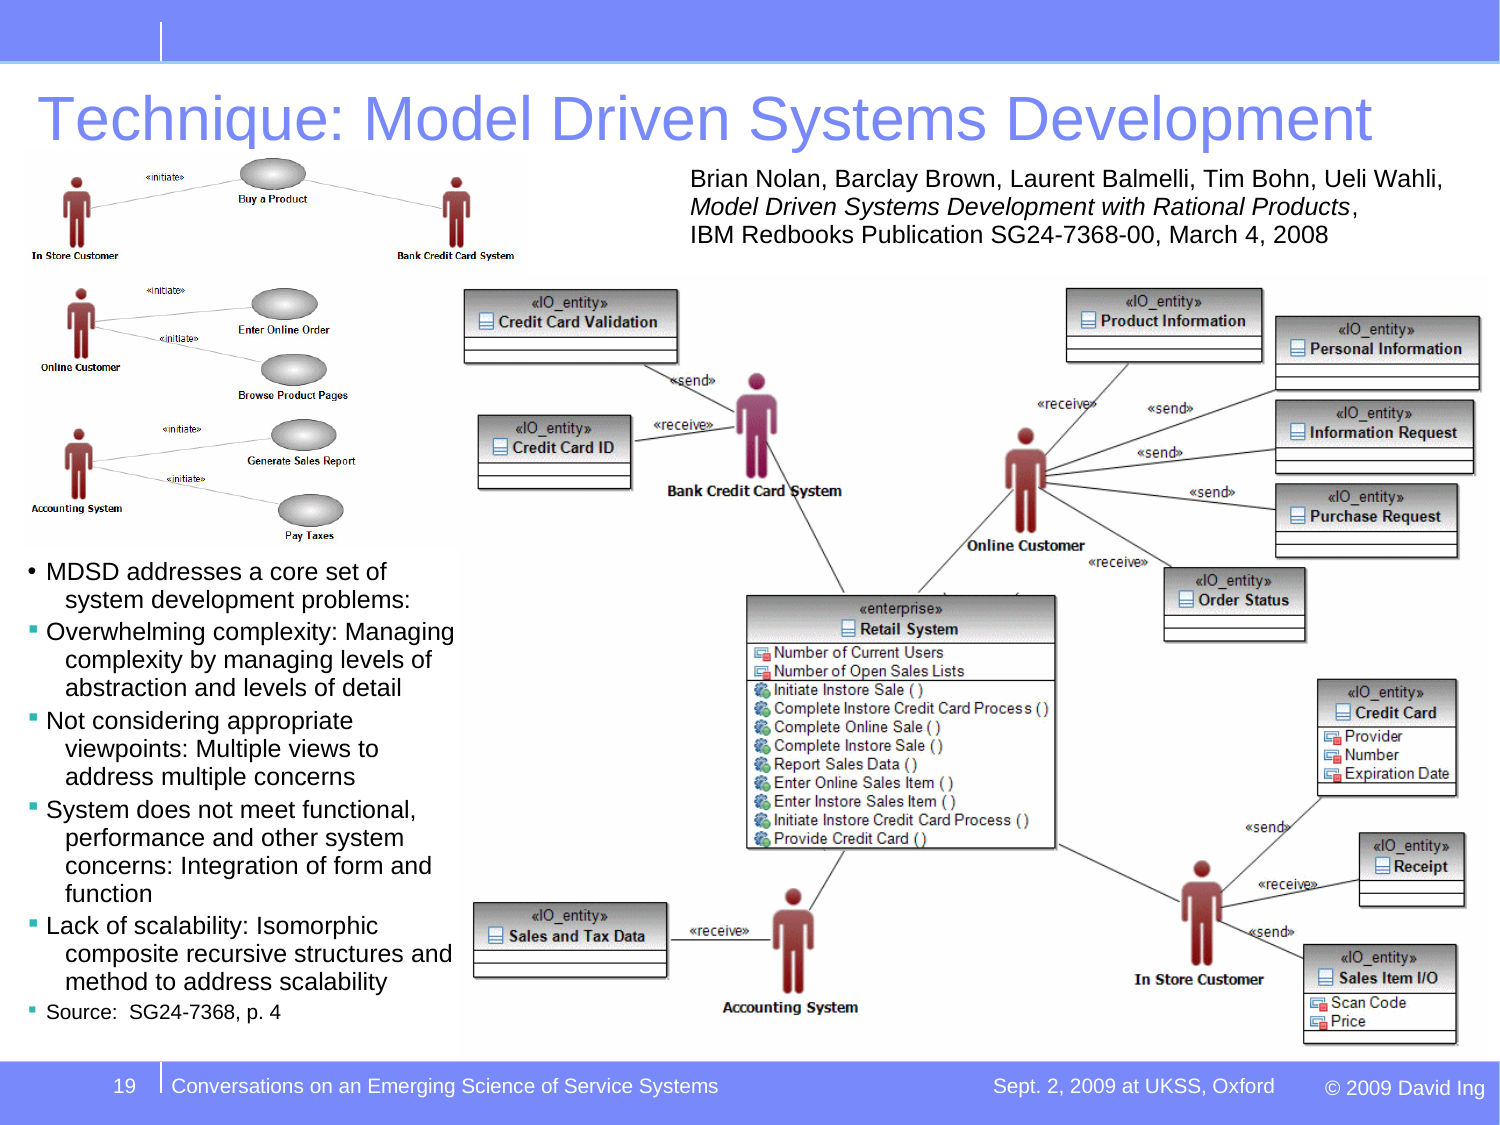

# Technique: Model Driven Systems Development
Brian Nolan, Barclay Brown, Laurent Balmelli, Tim Bohn, Ueli Wahli, Model Driven Systems Development with Rational Products,
IBM Redbooks Publication SG24-7368-00, March 4, 2008
MDSD addresses a core set of system development problems:
Overwhelming complexity: Managing complexity by managing levels of abstraction and levels of detail
Not considering appropriate viewpoints: Multiple views to address multiple concerns
System does not meet functional, performance and other system concerns: Integration of form and function
Lack of scalability: Isomorphic composite recursive structures and method to address scalability
Source: SG24-7368, p. 4
19
Conversations on an Emerging Science of Service Systems
Sept. 2, 2009 at UKSS, Oxford